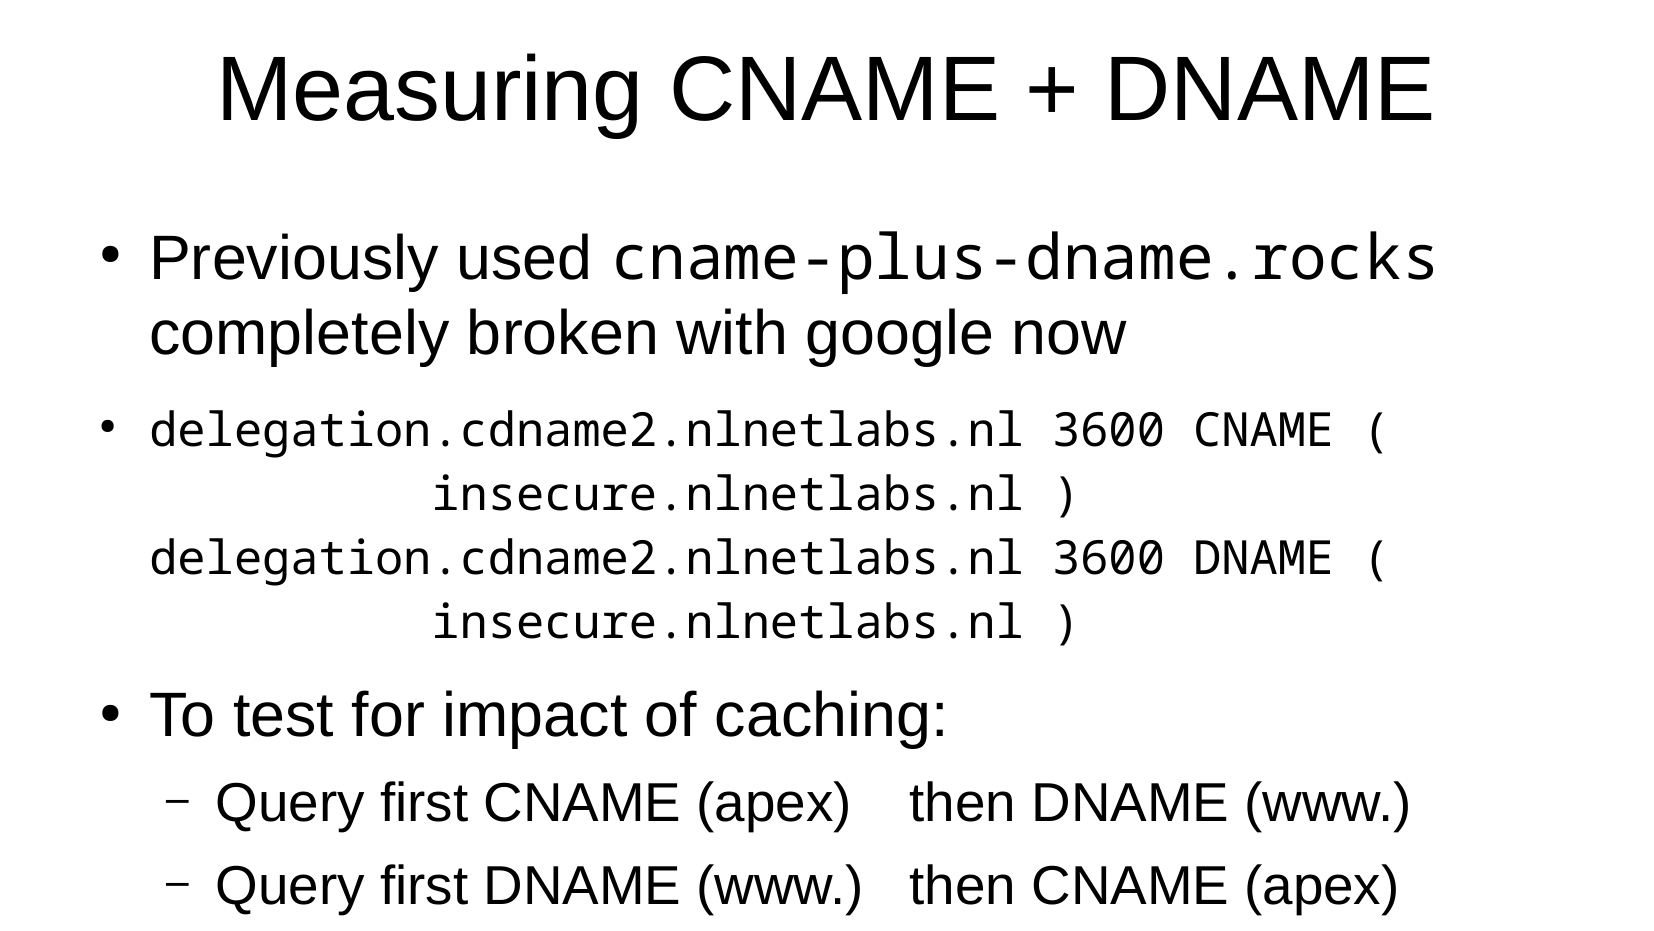

# Measuring CNAME + DNAME
Previously used cname-plus-dname.rocks
completely broken with google now
delegation.cdname2.nlnetlabs.nl 3600 CNAME (
 insecure.nlnetlabs.nl )
delegation.cdname2.nlnetlabs.nl 3600 DNAME (
 insecure.nlnetlabs.nl )
To test for impact of caching:
Query first CNAME (apex)	then DNAME (www.)
Query first DNAME (www.)	then CNAME (apex)